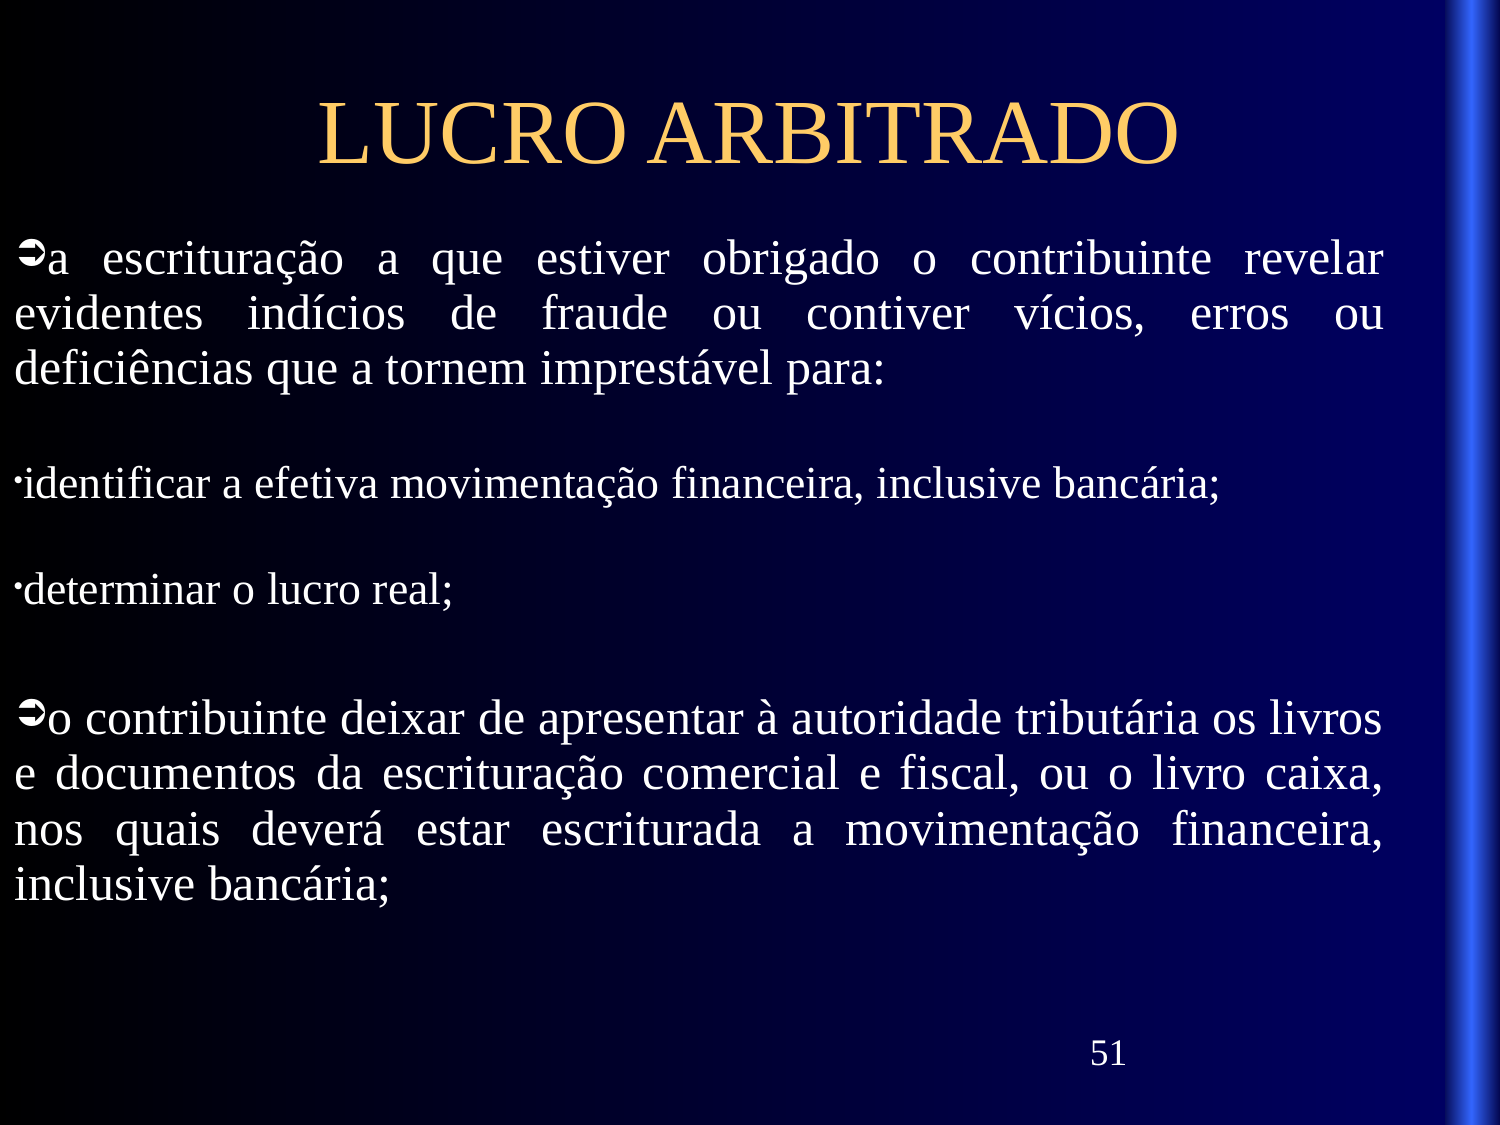

# LUCRO ARBITRADO
a escrituração a que estiver obrigado o contribuinte revelar evidentes indícios de fraude ou contiver vícios, erros ou deficiências que a tornem imprestável para:
identificar a efetiva movimentação financeira, inclusive bancária;
determinar o lucro real;
o contribuinte deixar de apresentar à autoridade tributária os livros e documentos da escrituração comercial e fiscal, ou o livro caixa, nos quais deverá estar escriturada a movimentação financeira, inclusive bancária;